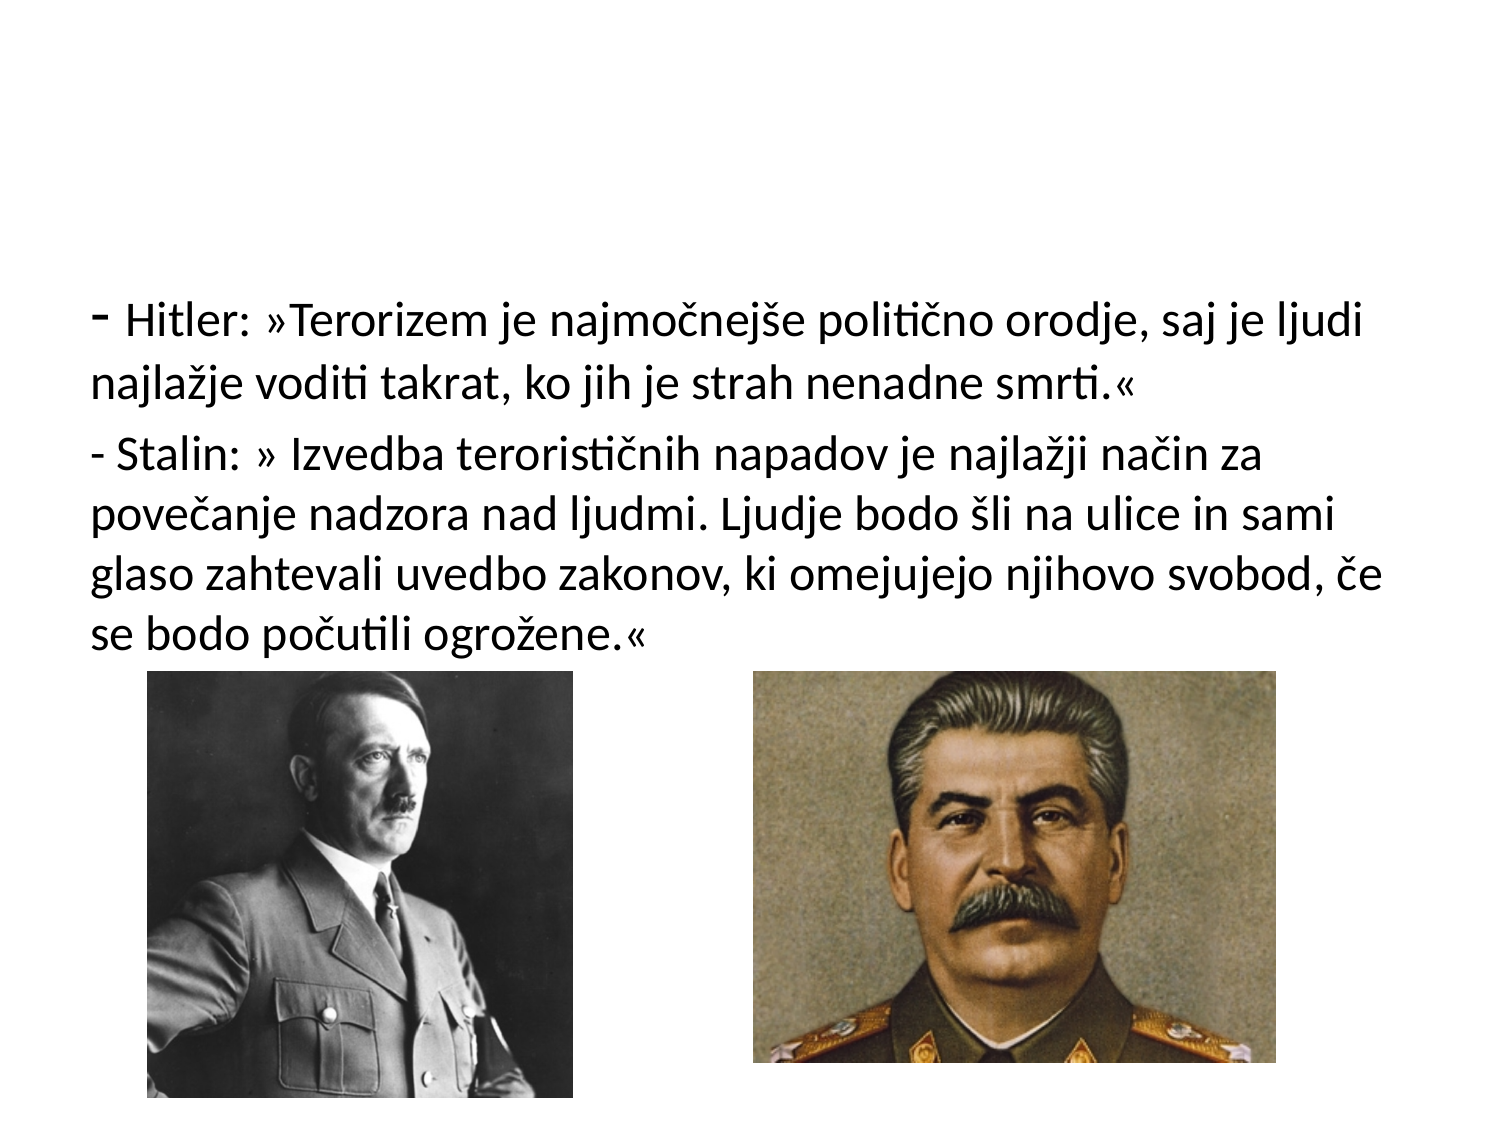

#
- Hitler: »Terorizem je najmočnejše politično orodje, saj je ljudi najlažje voditi takrat, ko jih je strah nenadne smrti.«
- Stalin: » Izvedba terorističnih napadov je najlažji način za povečanje nadzora nad ljudmi. Ljudje bodo šli na ulice in sami glaso zahtevali uvedbo zakonov, ki omejujejo njihovo svobod, če se bodo počutili ogrožene.«